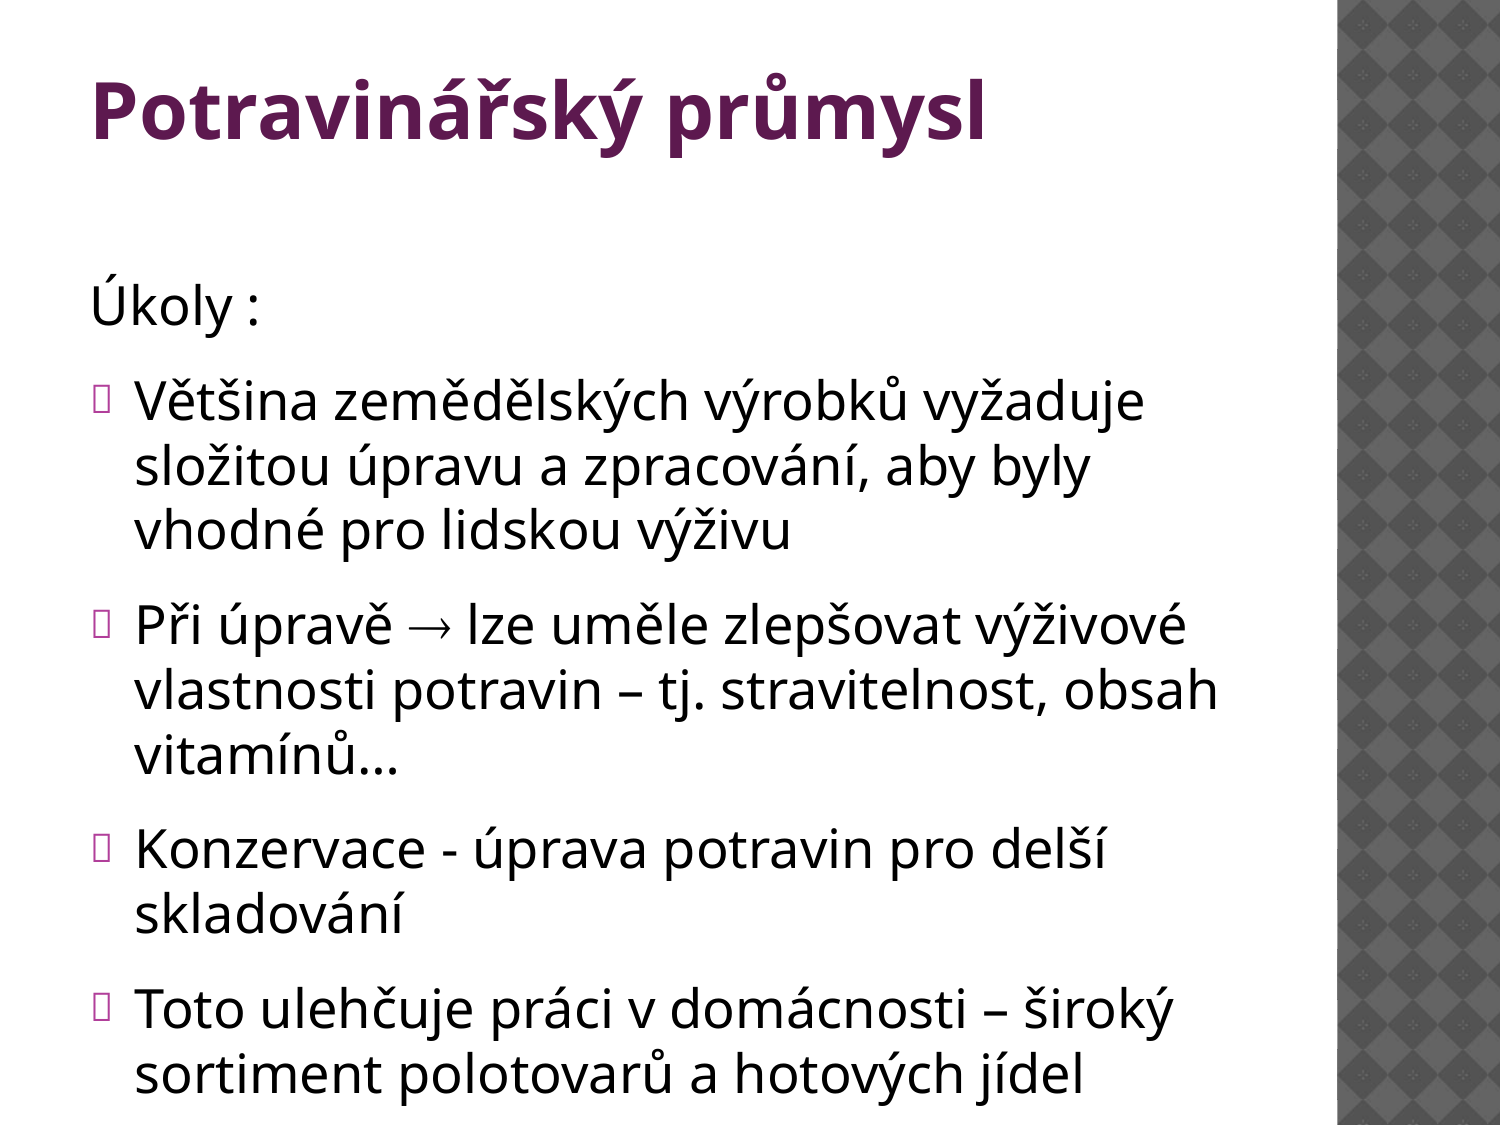

# Potravinářský průmysl
Úkoly :
Většina zemědělských výrobků vyžaduje složitou úpravu a zpracování, aby byly vhodné pro lidskou výživu
Při úpravě  lze uměle zlepšovat výživové vlastnosti potravin – tj. stravitelnost, obsah vitamínů…
Konzervace - úprava potravin pro delší skladování
Toto ulehčuje práci v domácnosti – široký sortiment polotovarů a hotových jídel